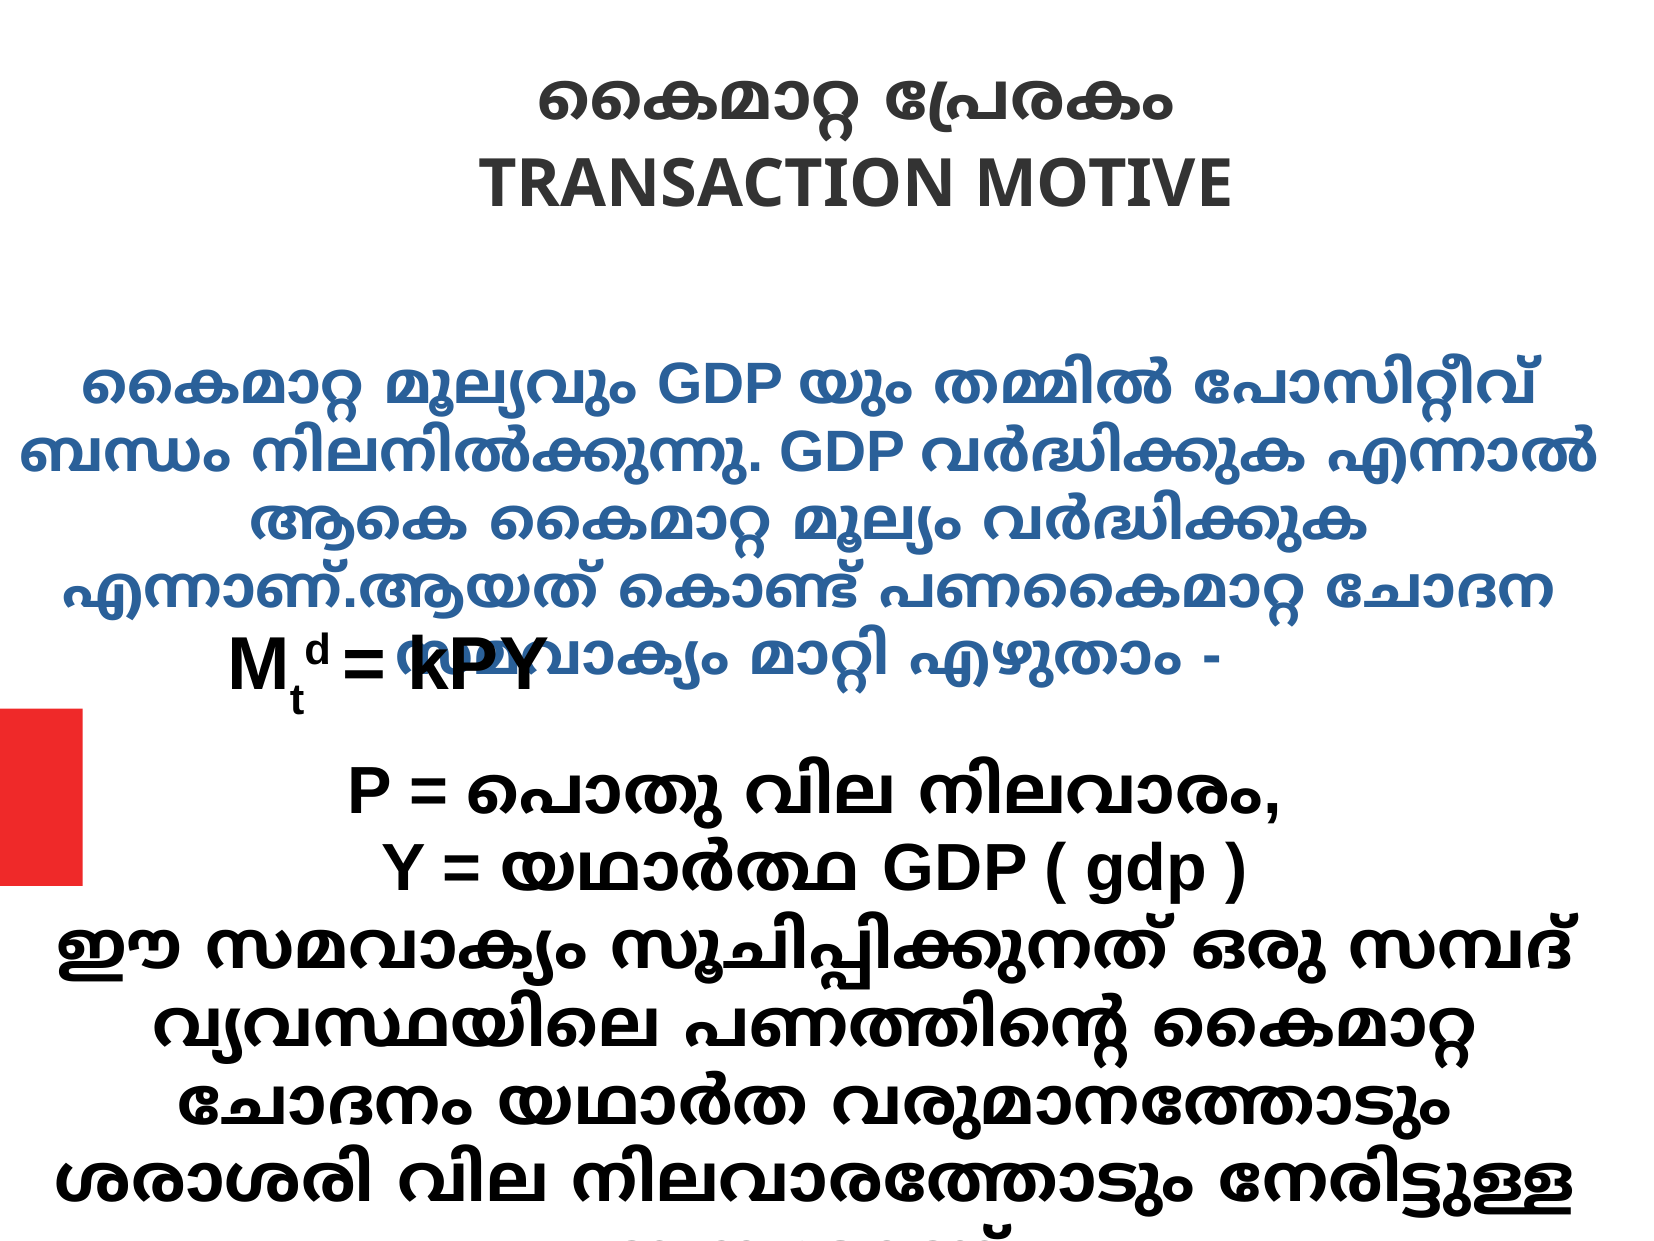

# കൈമാറ്റ പ്രേരകം TRANSACTION MOTIVE
കൈമാറ്റ മൂല്യവും GDP യും തമ്മിൽ പോസിറ്റീവ് ബന്ധം നിലനിൽക്കുന്നു. GDP വർദ്ധിക്കുക എന്നാൽ ആകെ കൈമാറ്റ മൂല്യം വർദ്ധിക്കുക എന്നാണ്.ആയത് കൊണ്ട് പണകൈമാറ്റ ചോദന സമവാക്യം മാറ്റി എഴുതാം -
Mtd = kPY
P = പൊതു വില നിലവാരം,
Y = യഥാർത്ഥ GDP ( gdp )
ഈ സമവാക്യം സൂചിപ്പിക്കുനത് ഒരു സമ്പദ് വ്യവസ്ഥയിലെ പണത്തിന്റെ കൈമാറ്റ ചോദനം യഥാർത വരുമാനത്തോടും ശരാശരി വില നിലവാരത്തോടും നേരിട്ടുള്ള ബന്ധമാണ്.